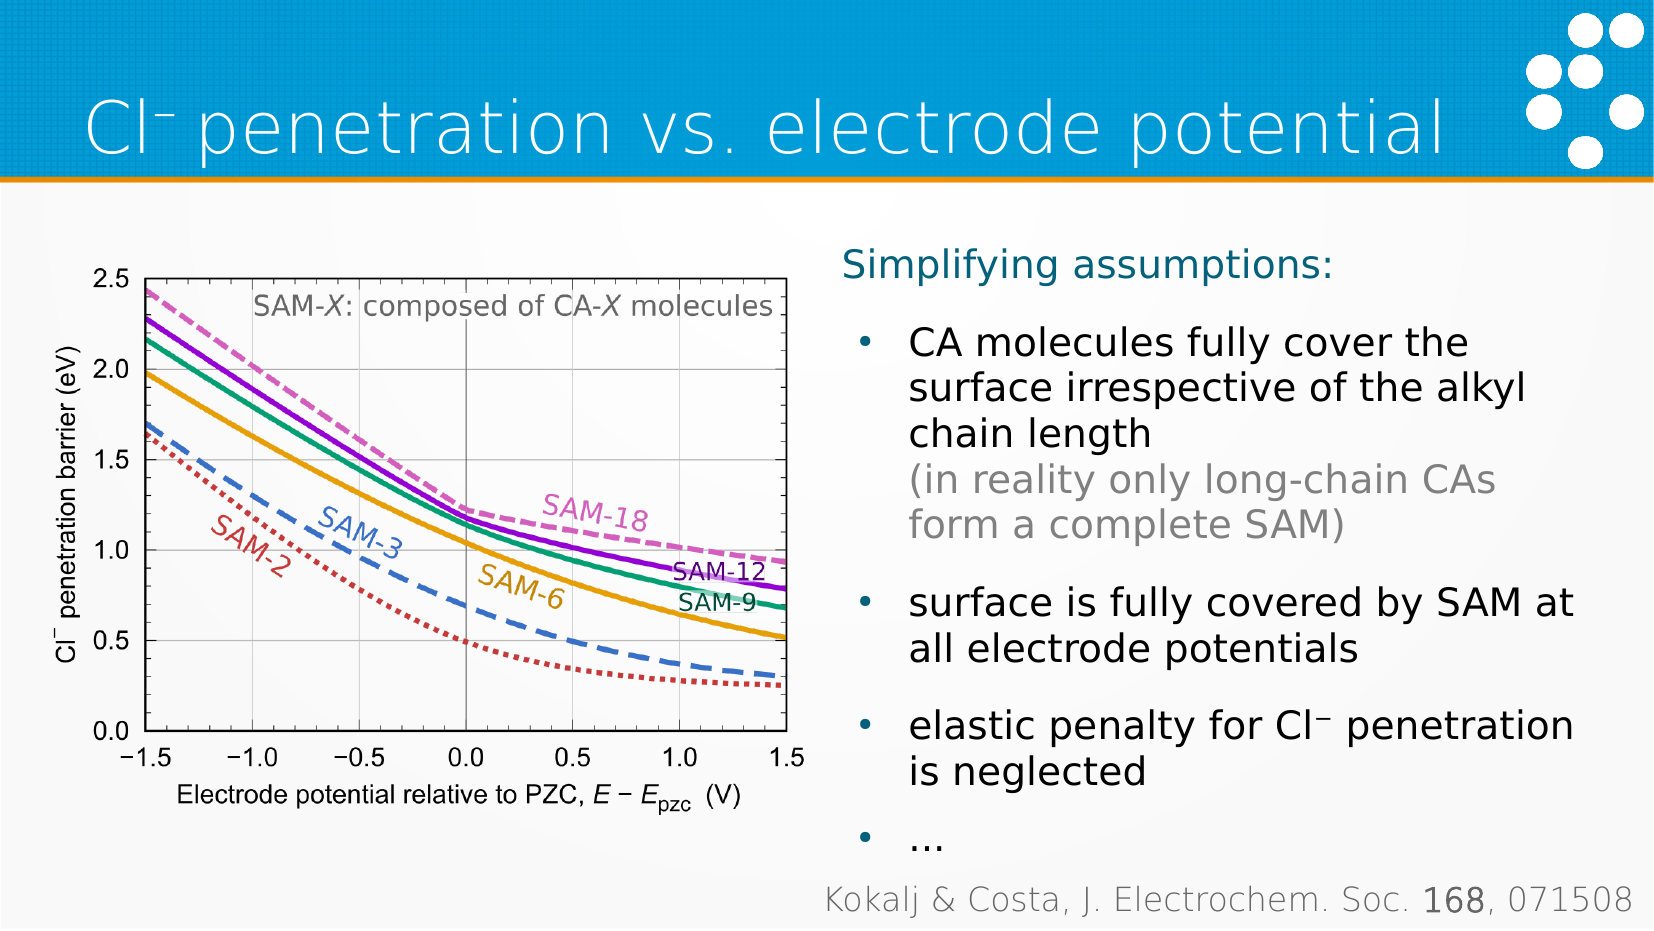

# Cl− penetration vs. electrode potential
Simplifying assumptions:
CA molecules fully cover the surface irrespective of the alkyl chain length
(in reality only long-chain CAs form a complete SAM)
surface is fully covered by SAM at all electrode potentials
elastic penalty for Cl− penetration is neglected
...
Kokalj & Costa, J. Electrochem. Soc. 168, 071508